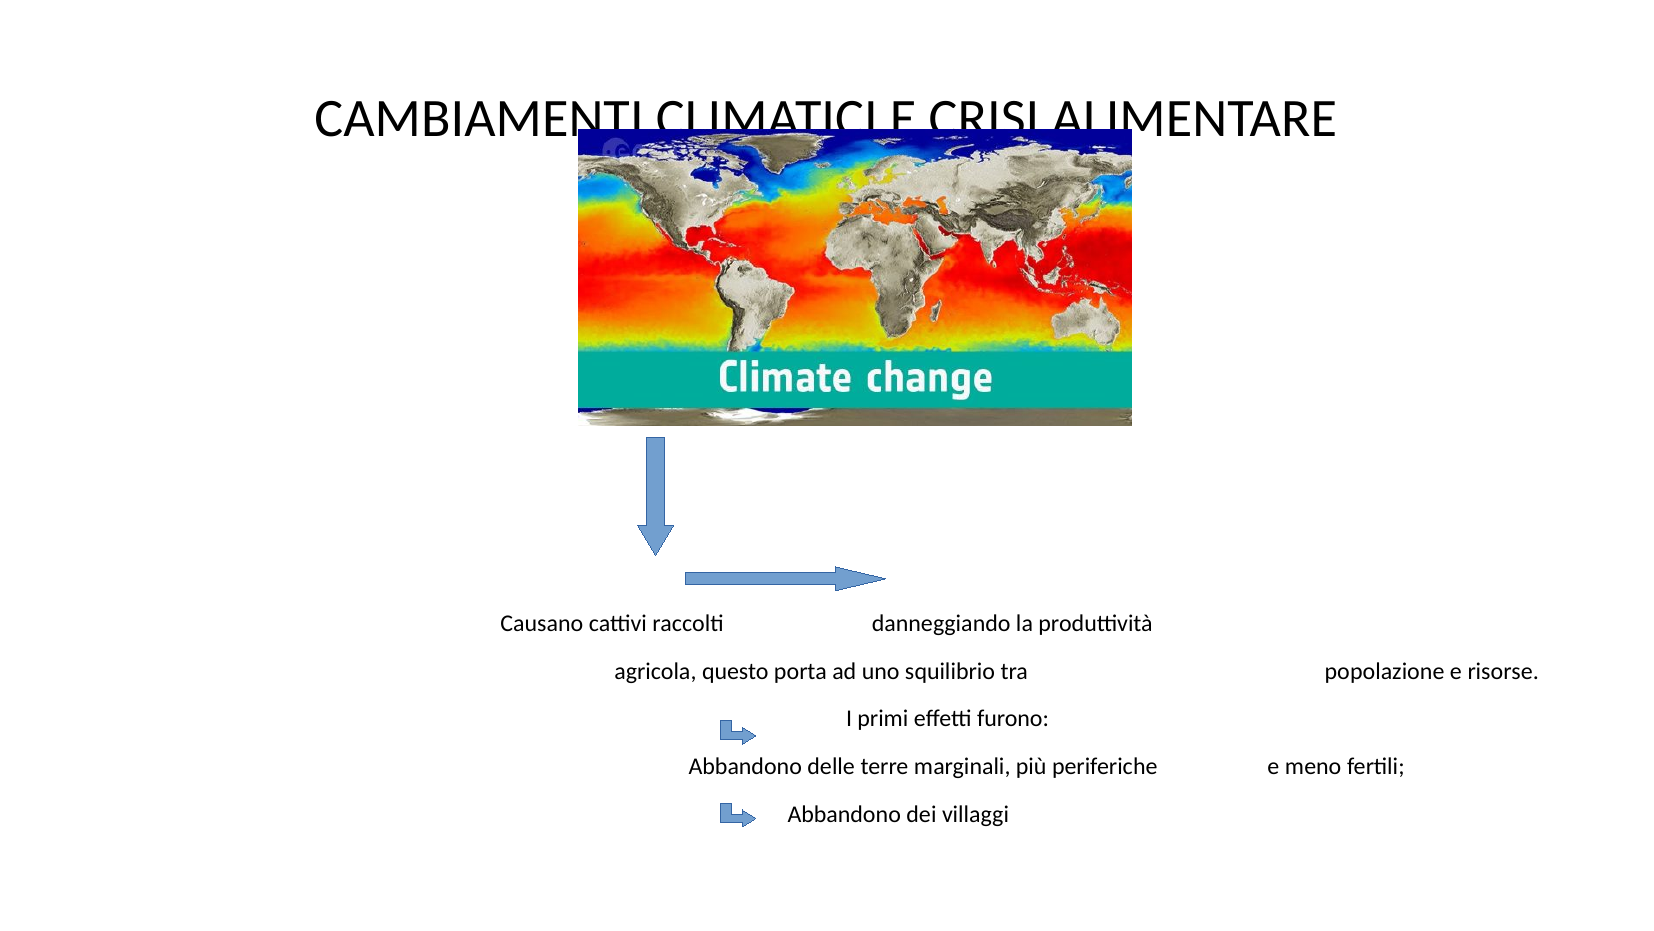

# CAMBIAMENTI CLIMATICI E CRISI ALIMENTARE
Causano cattivi raccolti danneggiando la produttività
 agricola, questo porta ad uno squilibrio tra popolazione e risorse.
 I primi effetti furono:
 Abbandono delle terre marginali, più periferiche e meno fertili;
 Abbandono dei villaggi